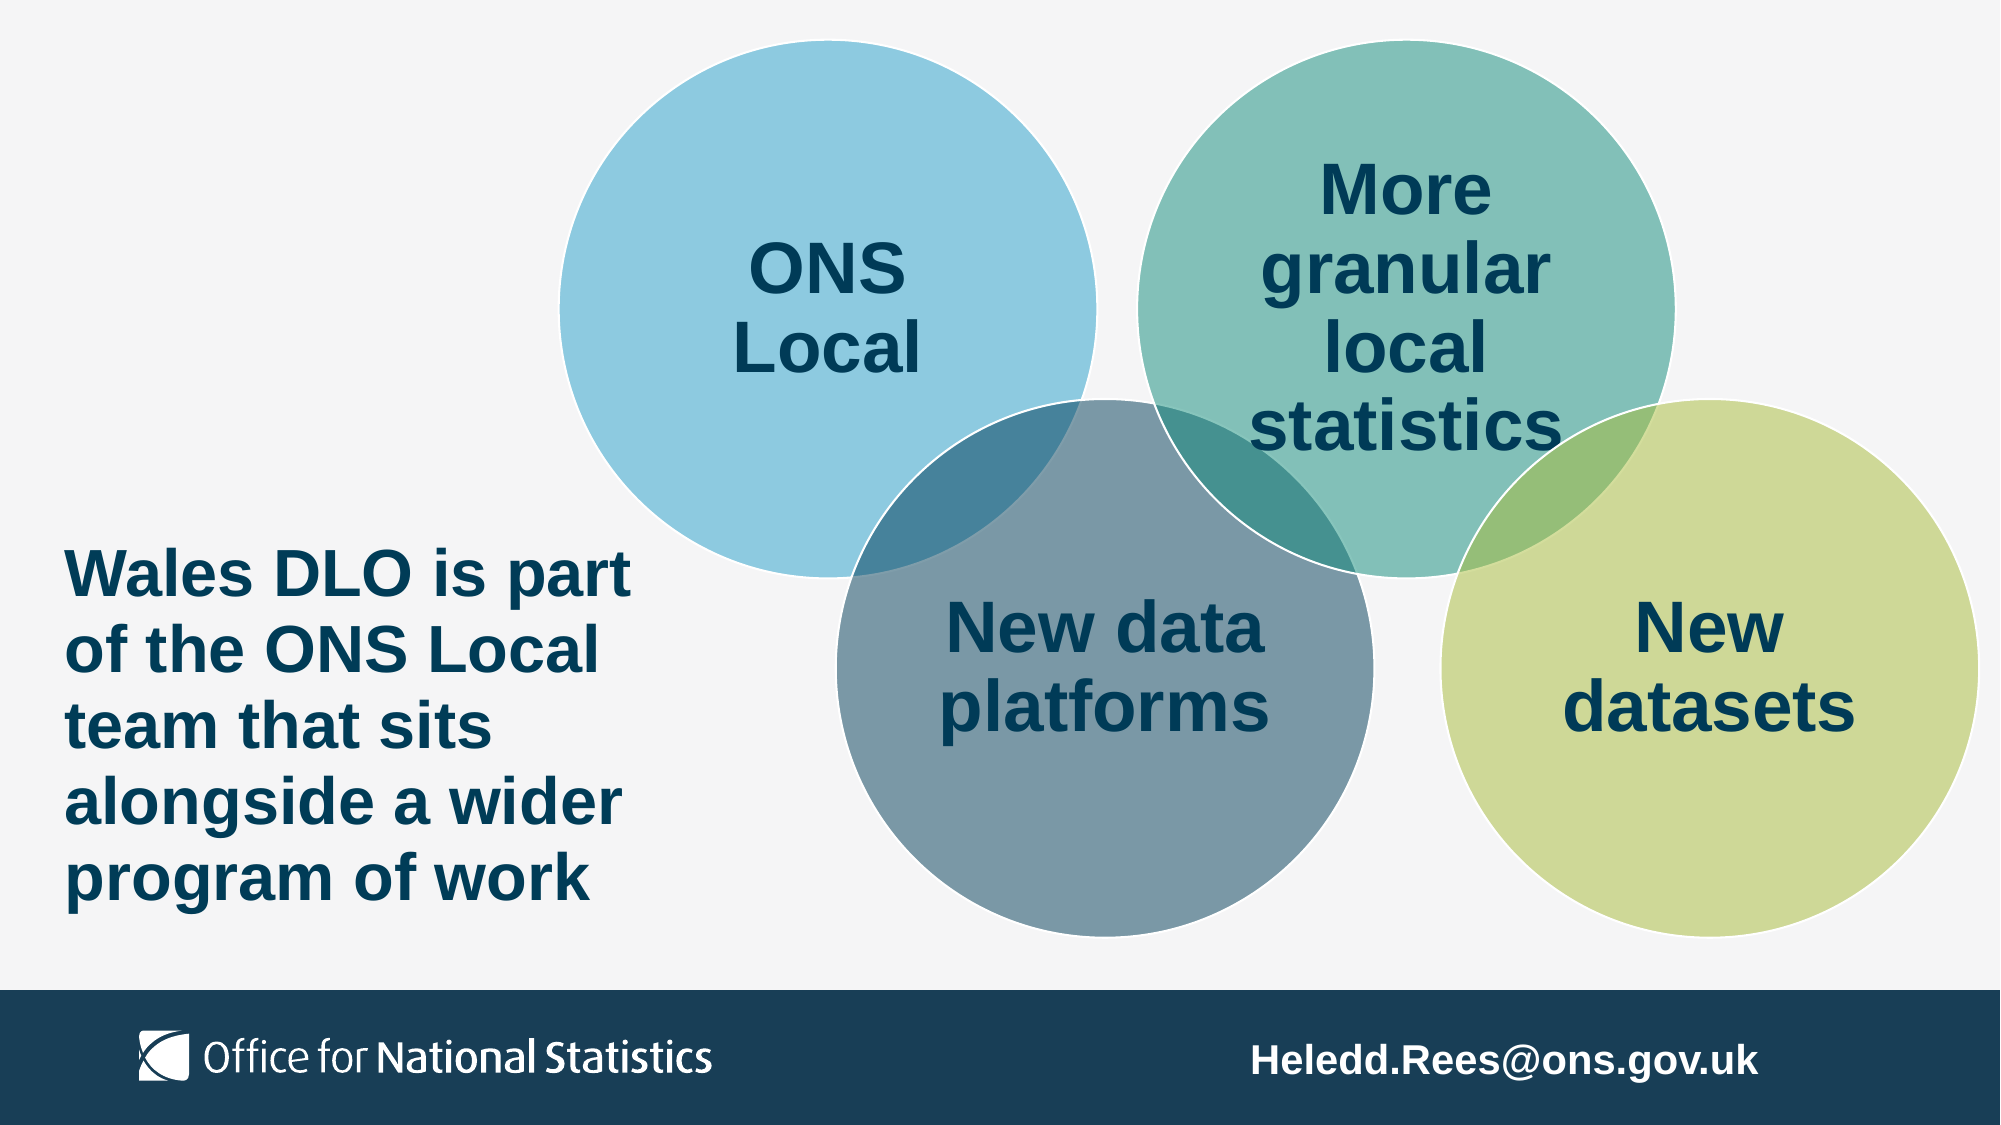

ONS Local
More granular local statistics
New data platforms
New datasets
# Wales DLO is part of the ONS Local team that sits alongside a wider program of work
Heledd.Rees@ons.gov.uk